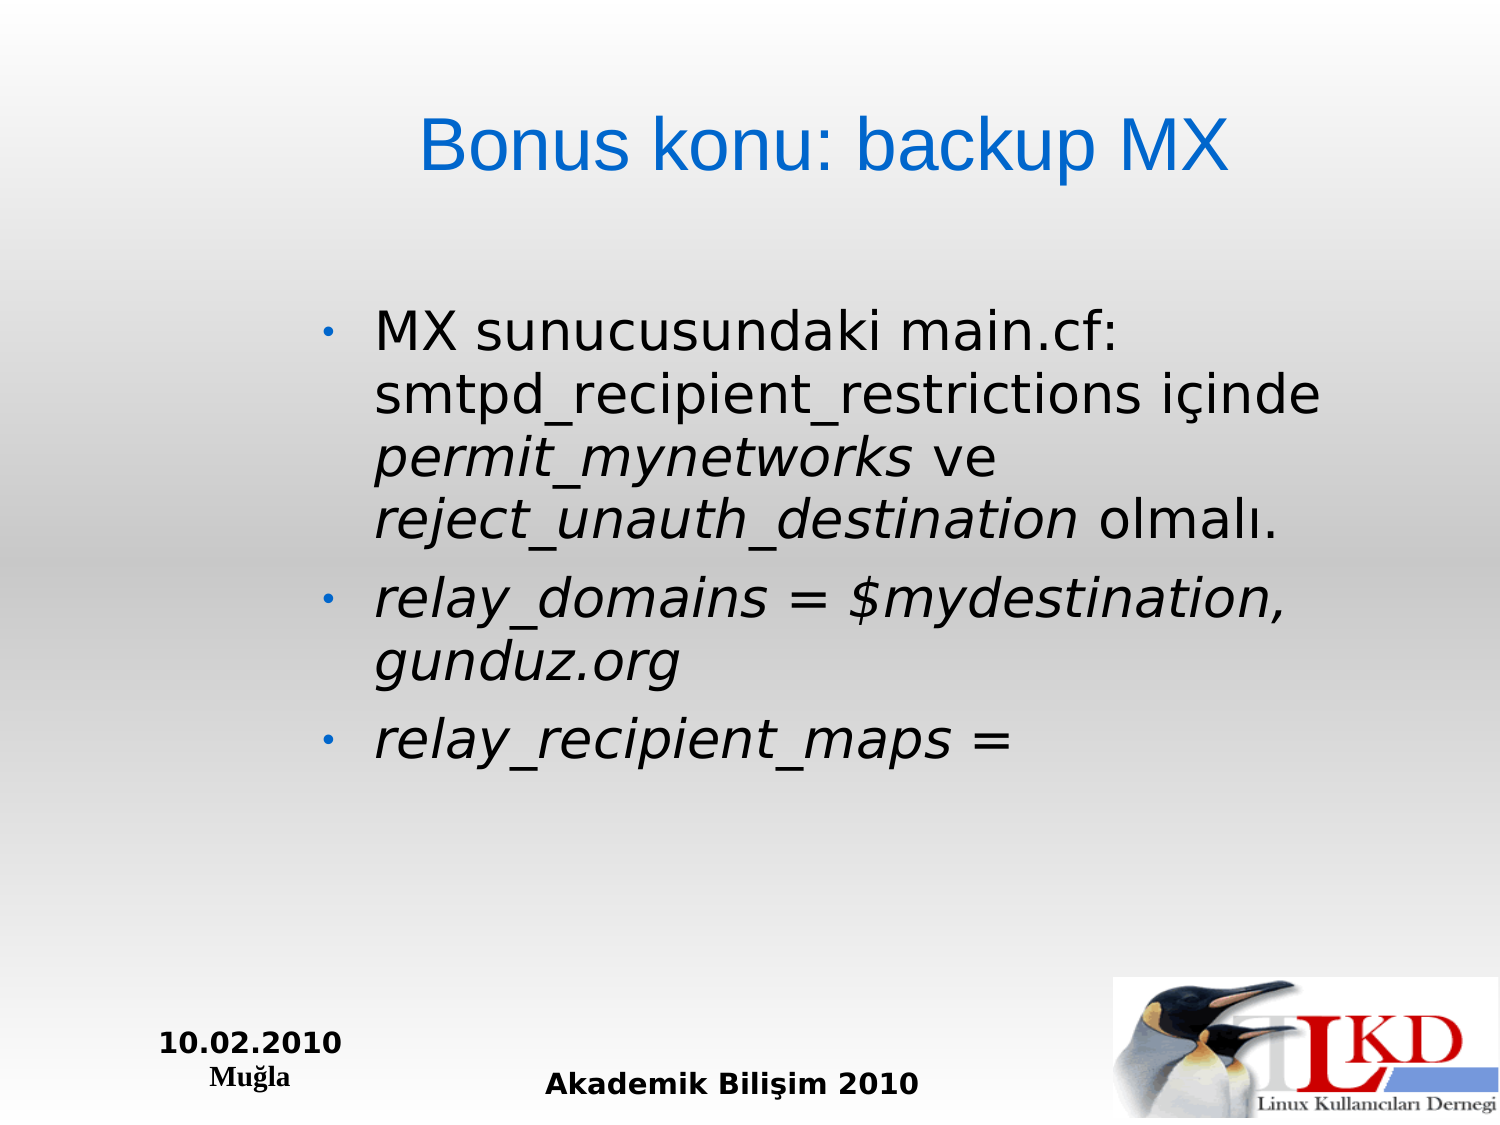

# Bonus konu: backup MX
MX sunucusundaki main.cf:
smtpd_recipient_restrictions içinde permit_mynetworks ve reject_unauth_destination olmalı.
relay_domains = $mydestination, gunduz.org
relay_recipient_maps =